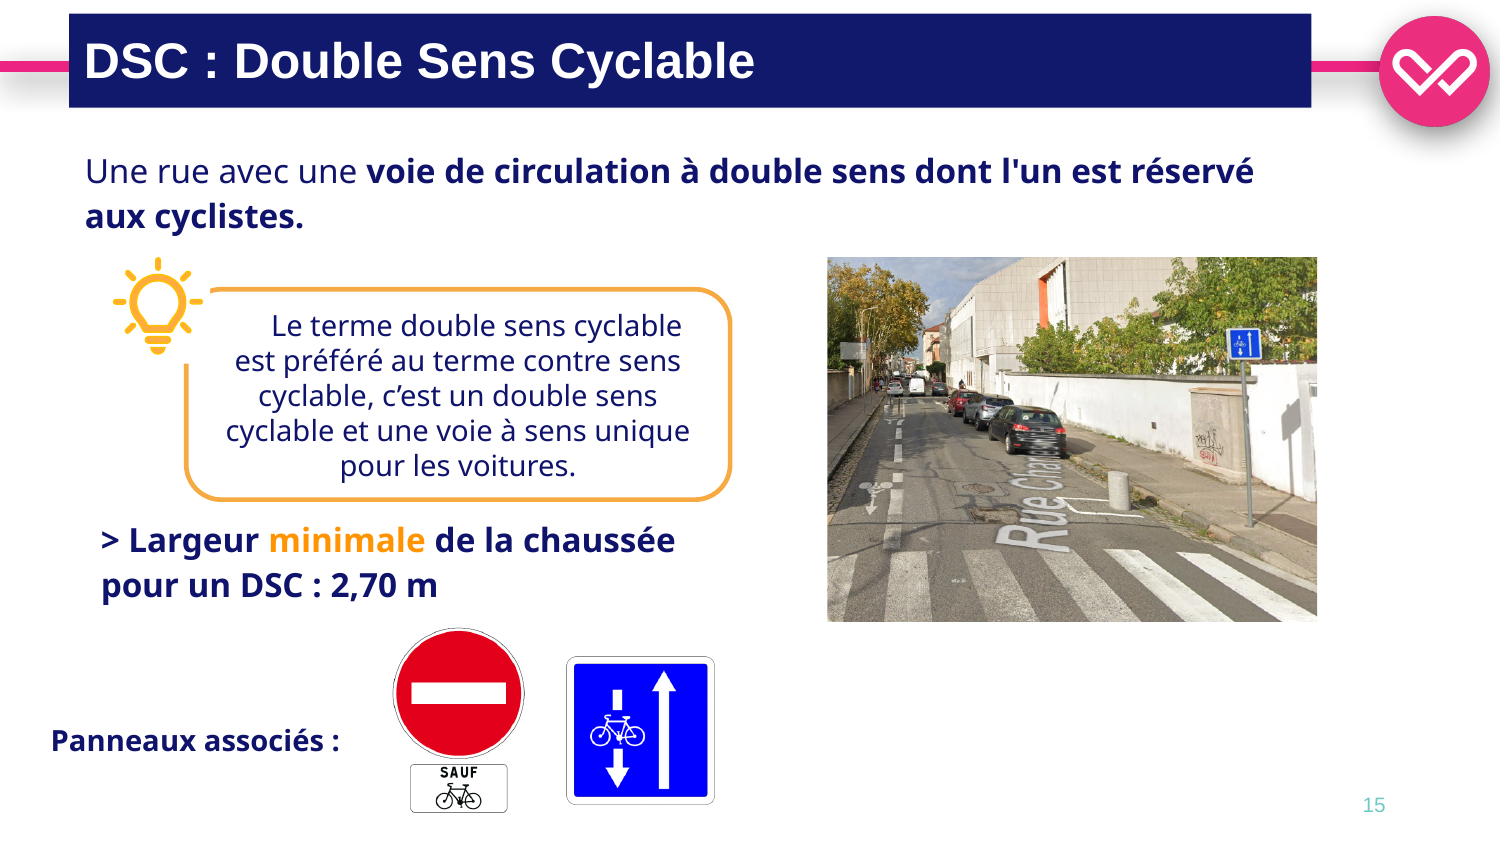

DSC : Double Sens Cyclable
# Une rue avec une voie de circulation à double sens dont l'un est réservé aux cyclistes.
 Le terme double sens cyclable est préféré au terme contre sens cyclable, c’est un double sens cyclable et une voie à sens unique pour les voitures.
> Largeur minimale de la chaussée pour un DSC : 2,70 m
Panneaux associés :